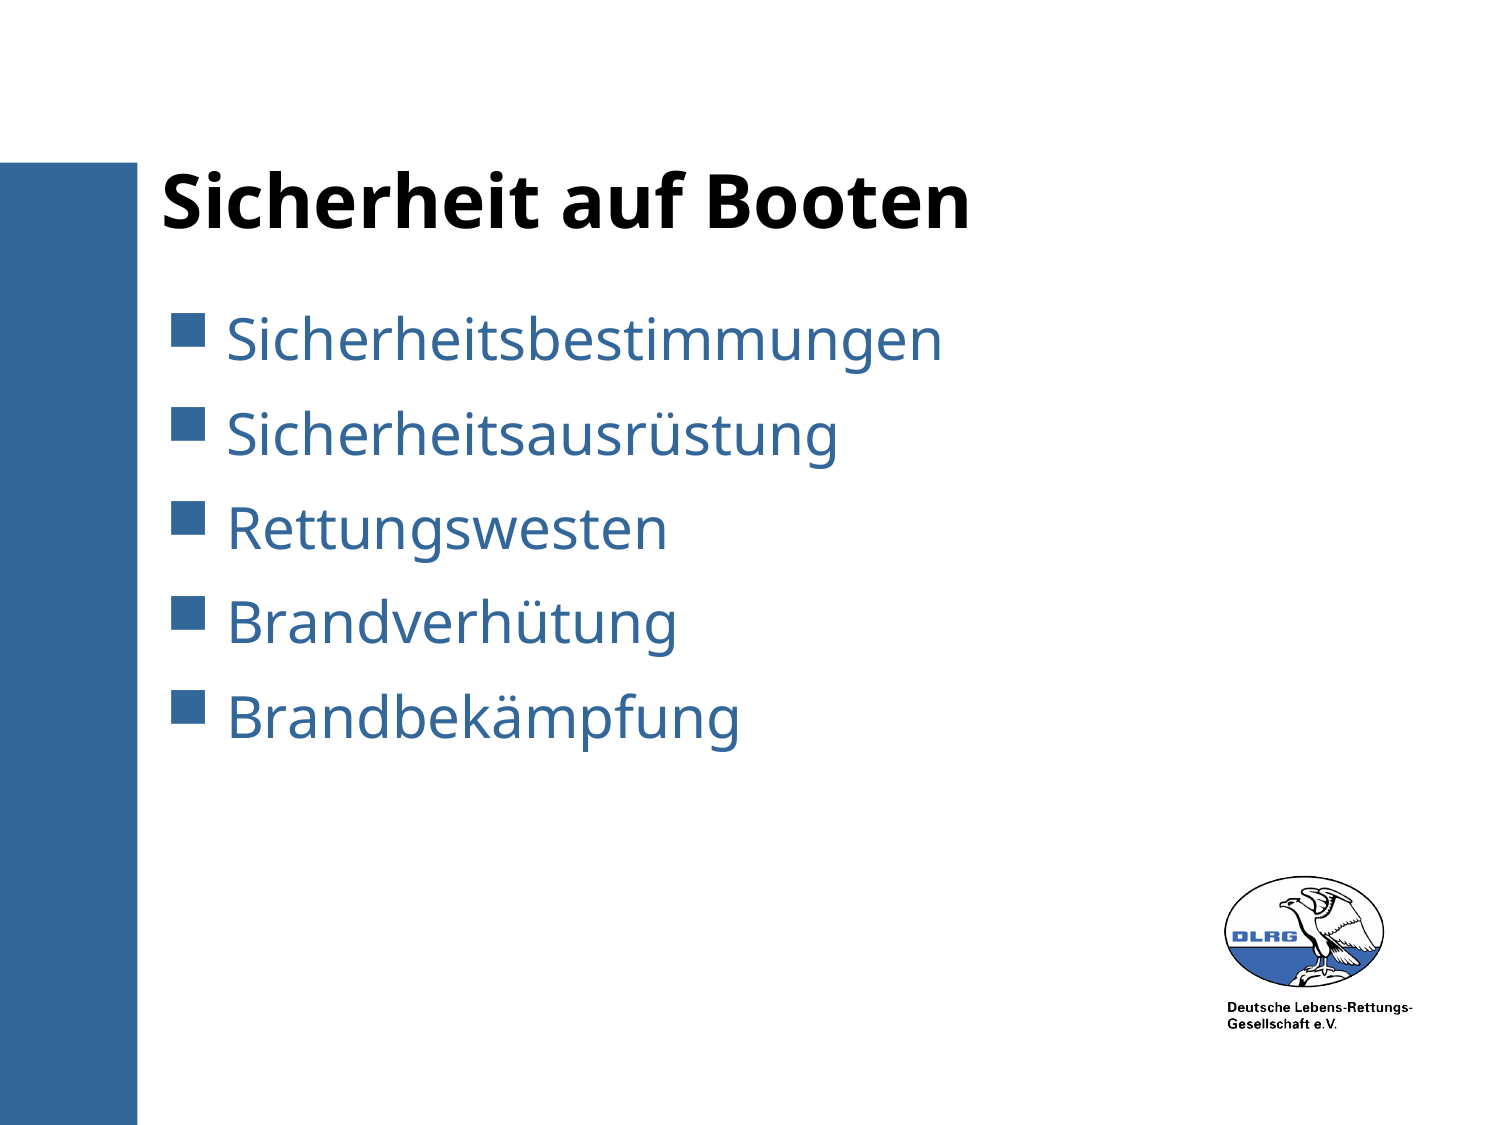

Sicherheit auf Booten
 Sicherheitsbestimmungen
 Sicherheitsausrüstung
 Rettungswesten
 Brandverhütung
 Brandbekämpfung